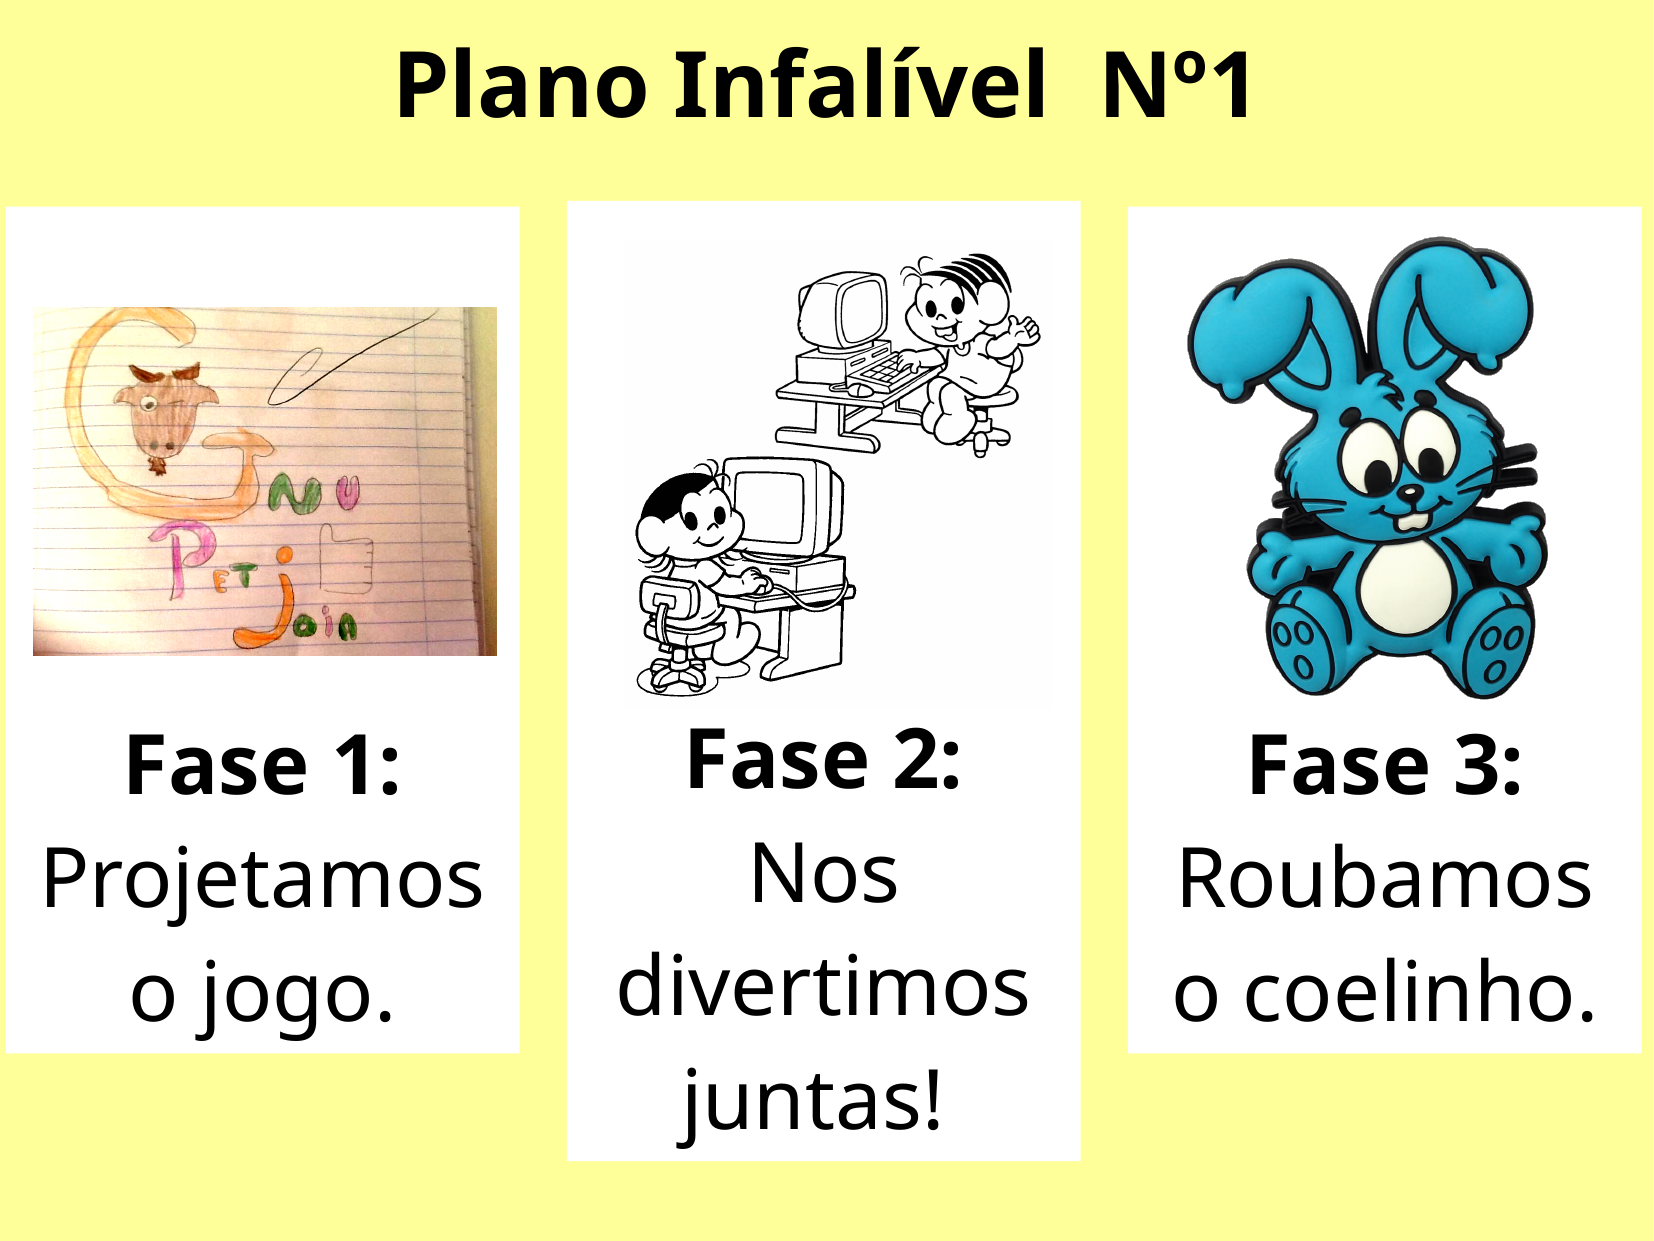

# Plano Infalível Nº1
Fase 2:
Nos divertimos
juntas!
Fase 1:
Projetamos o jogo.
Fase 3:
Roubamos o coelinho.